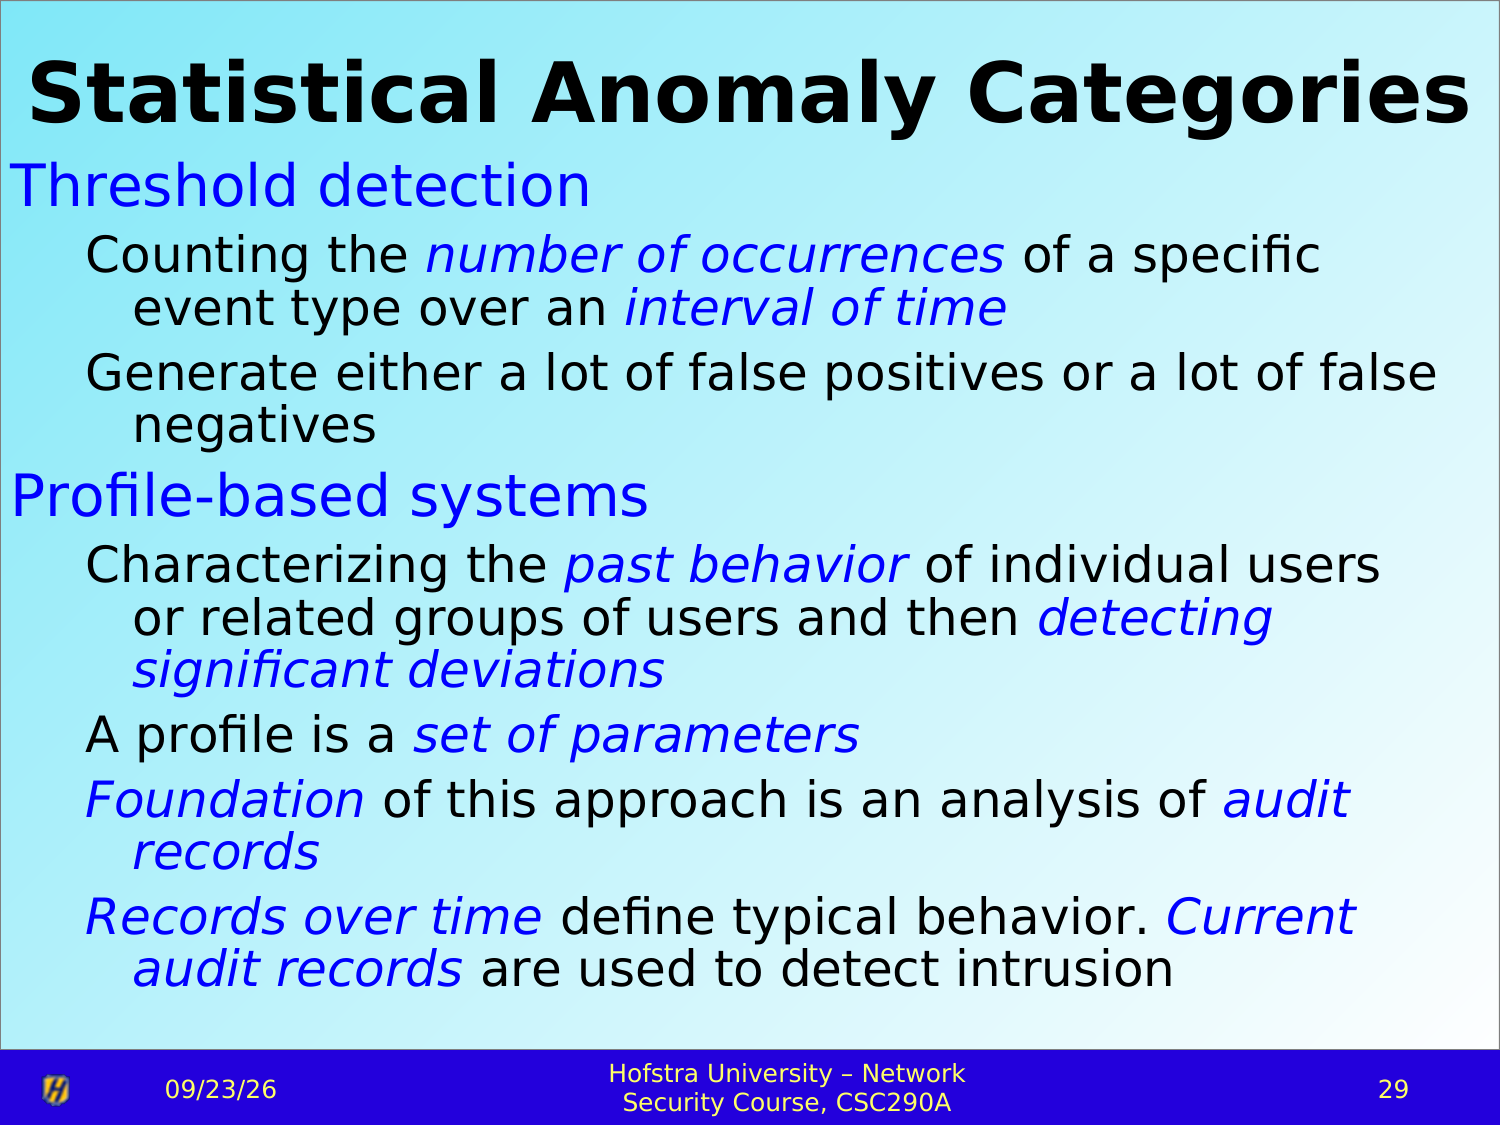

# Statistical Anomaly Categories
Threshold detection
Counting the number of occurrences of a specific event type over an interval of time
Generate either a lot of false positives or a lot of false negatives
Profile-based systems
Characterizing the past behavior of individual users or related groups of users and then detecting significant deviations
A profile is a set of parameters
Foundation of this approach is an analysis of audit records
Records over time define typical behavior. Current audit records are used to detect intrusion
29